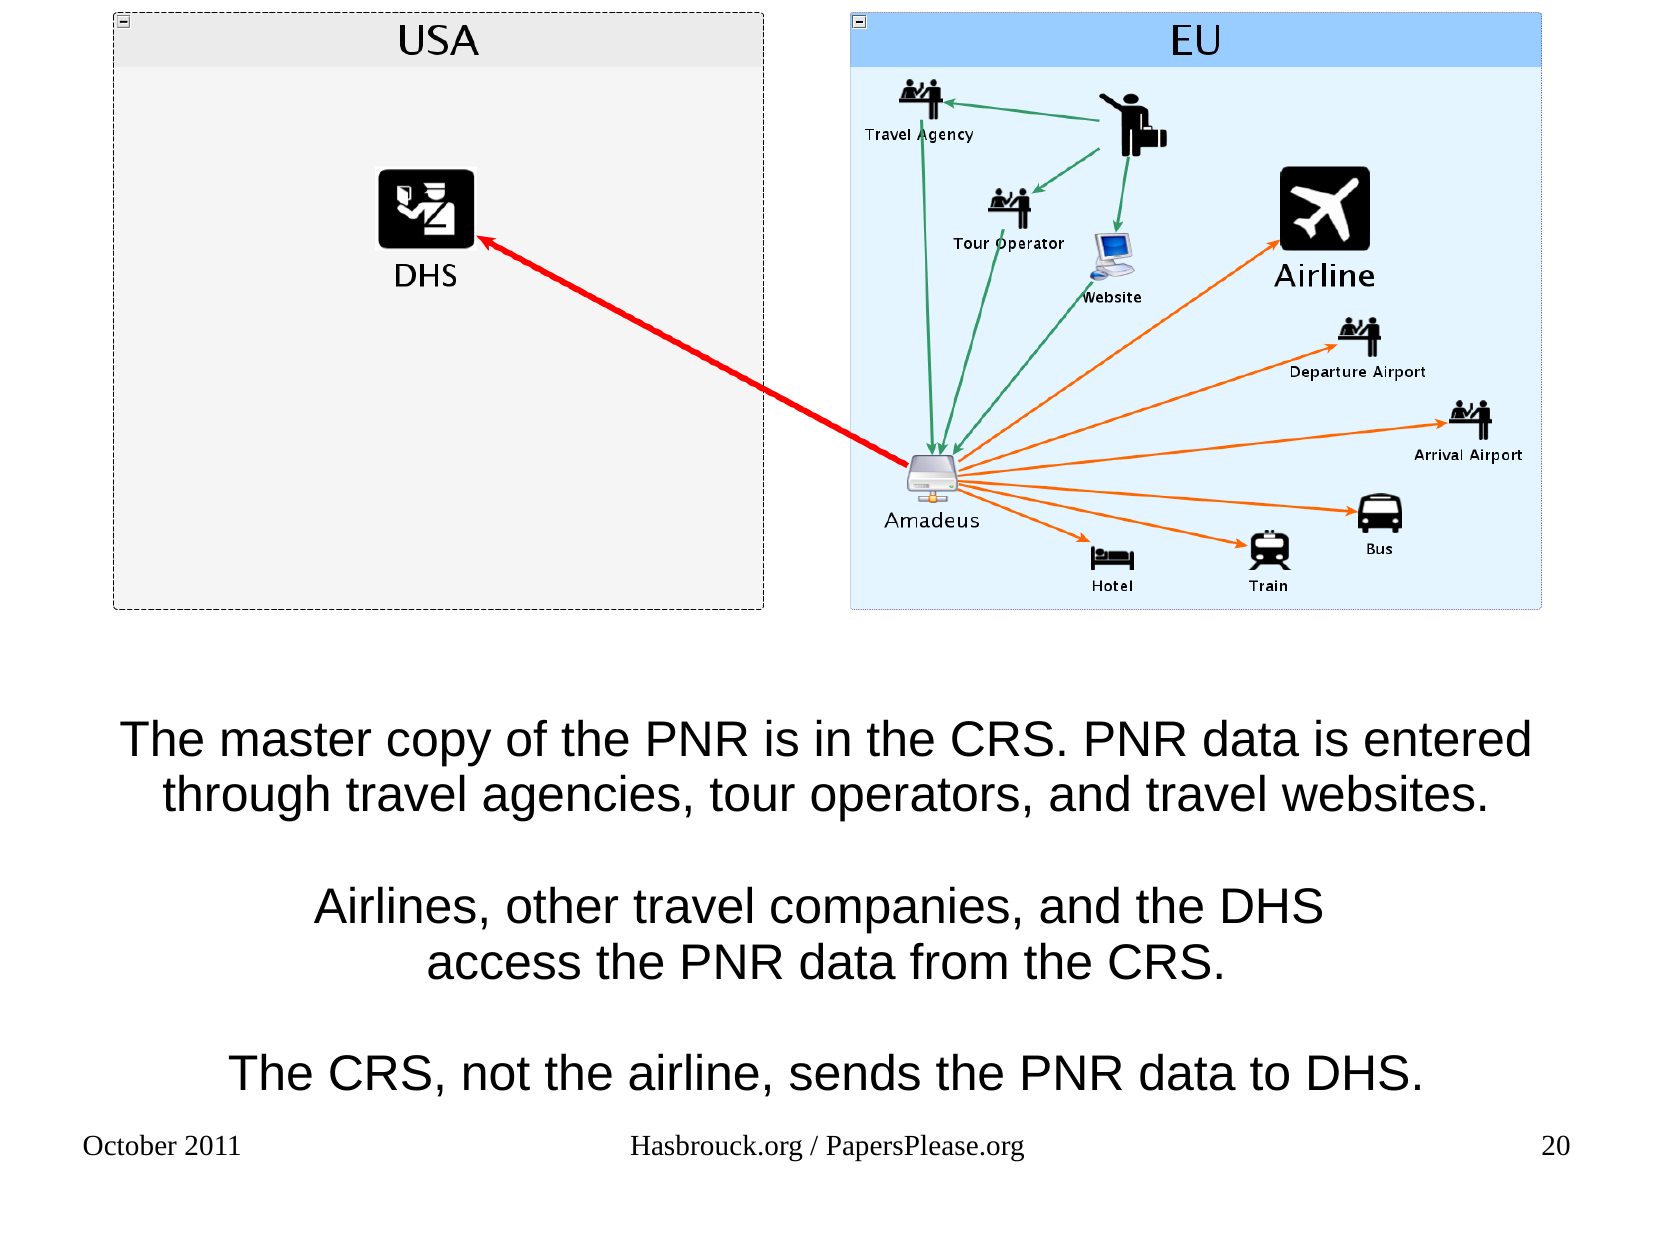

# The master copy of the PNR is in the CRS. PNR data is entered through travel agencies, tour operators, and travel websites.
Airlines, other travel companies, and the DHS
access the PNR data from the CRS.
The CRS, not the airline, sends the PNR data to DHS.
October 2011
Hasbrouck.org / PapersPlease.org
20